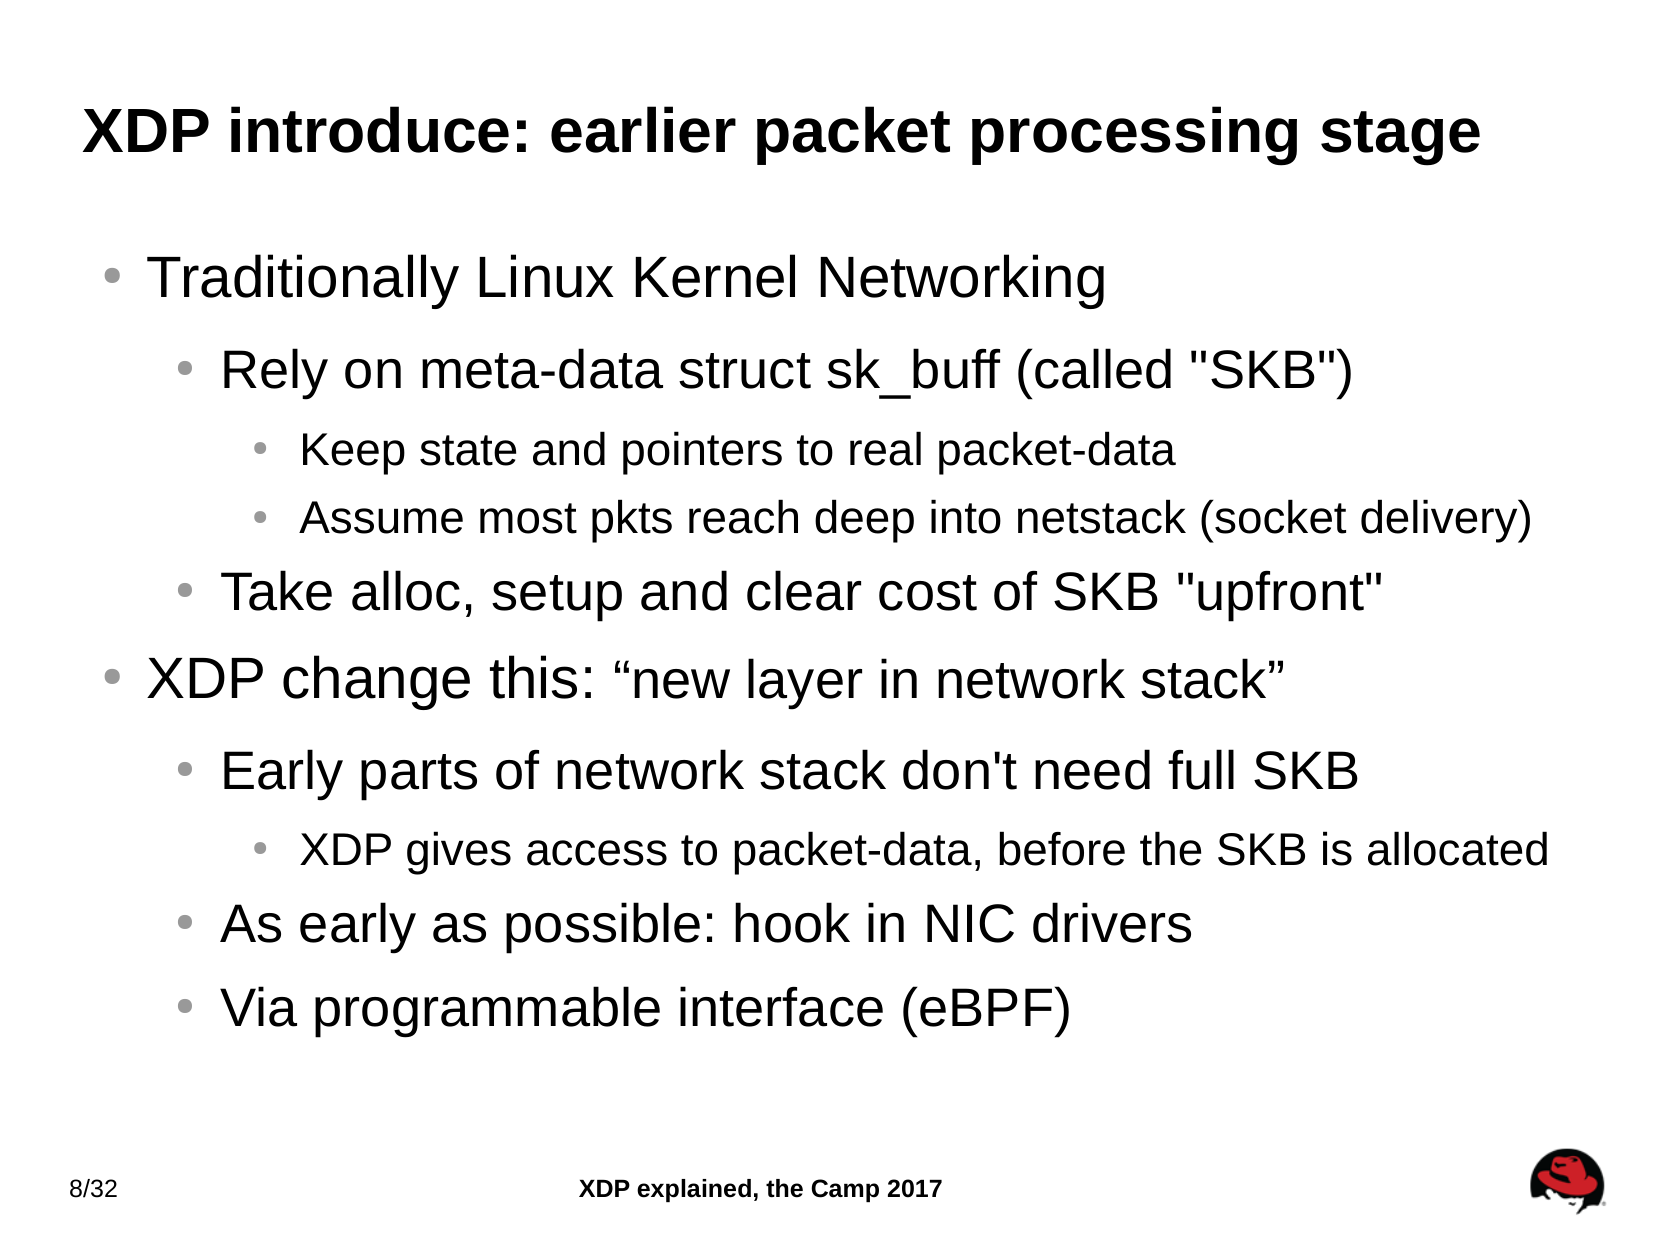

# XDP introduce: earlier packet processing stage
Traditionally Linux Kernel Networking
Rely on meta-data struct sk_buff (called "SKB")
Keep state and pointers to real packet-data
Assume most pkts reach deep into netstack (socket delivery)
Take alloc, setup and clear cost of SKB "upfront"
XDP change this: “new layer in network stack”
Early parts of network stack don't need full SKB
XDP gives access to packet-data, before the SKB is allocated
As early as possible: hook in NIC drivers
Via programmable interface (eBPF)